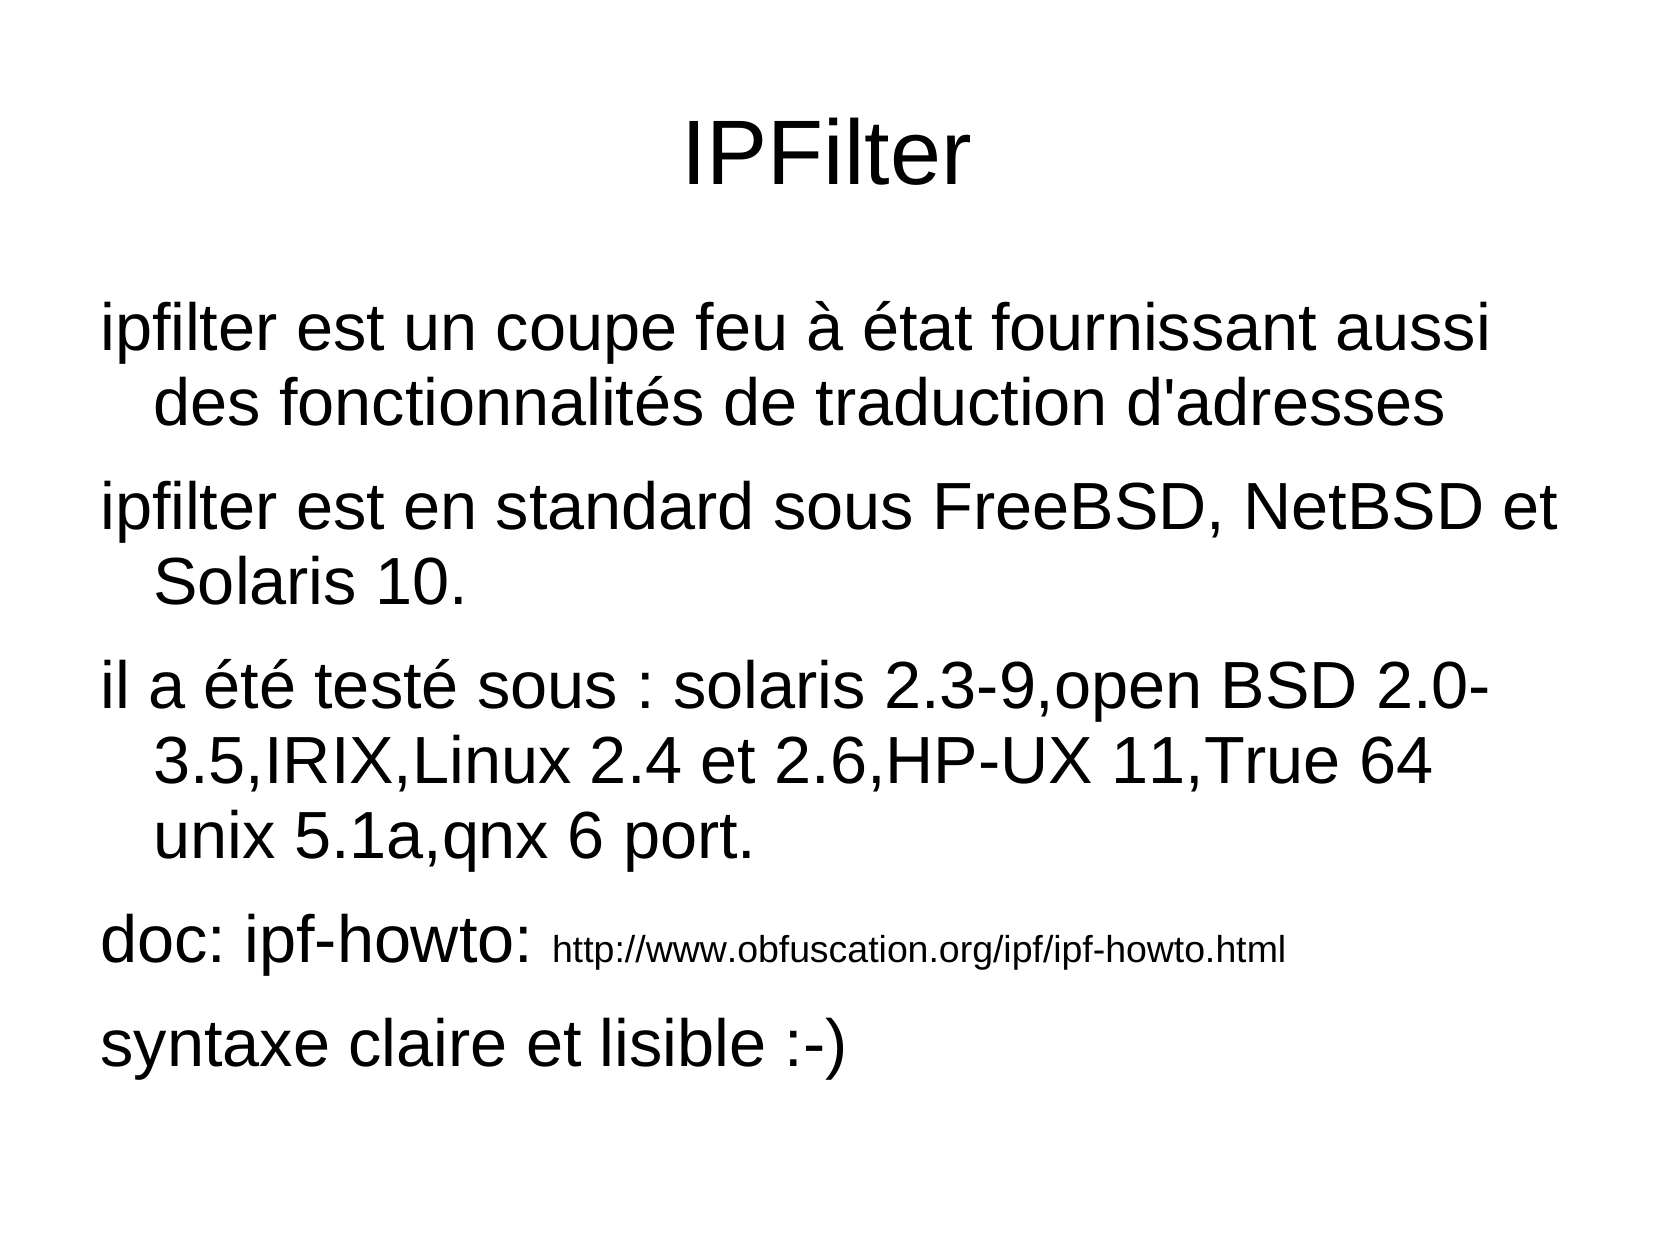

# IPFilter
ipfilter est un coupe feu à état fournissant aussi des fonctionnalités de traduction d'adresses
ipfilter est en standard sous FreeBSD, NetBSD et Solaris 10.
il a été testé sous : solaris 2.3-9,open BSD 2.0-3.5,IRIX,Linux 2.4 et 2.6,HP-UX 11,True 64 unix 5.1a,qnx 6 port.
doc: ipf-howto: http://www.obfuscation.org/ipf/ipf-howto.html
syntaxe claire et lisible :-)